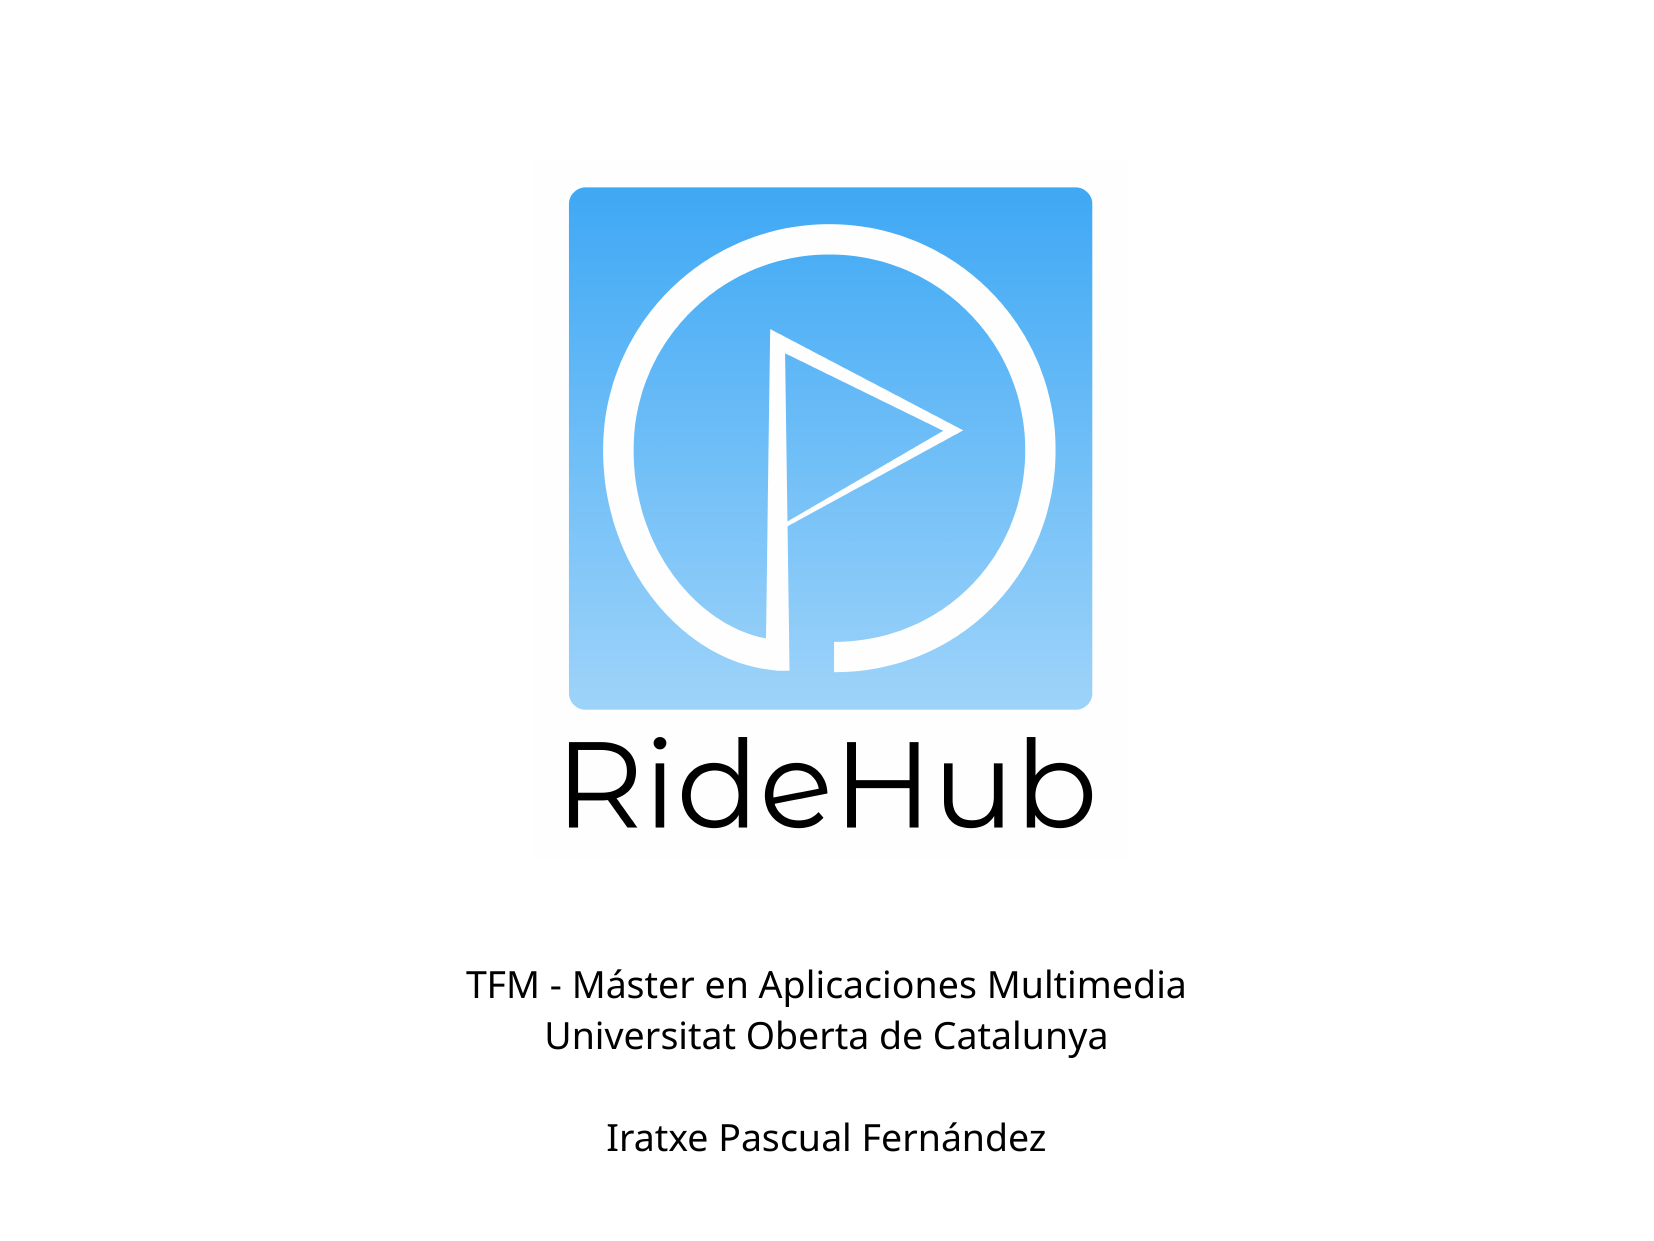

TFM - Máster en Aplicaciones Multimedia
Universitat Oberta de Catalunya
Iratxe Pascual Fernández